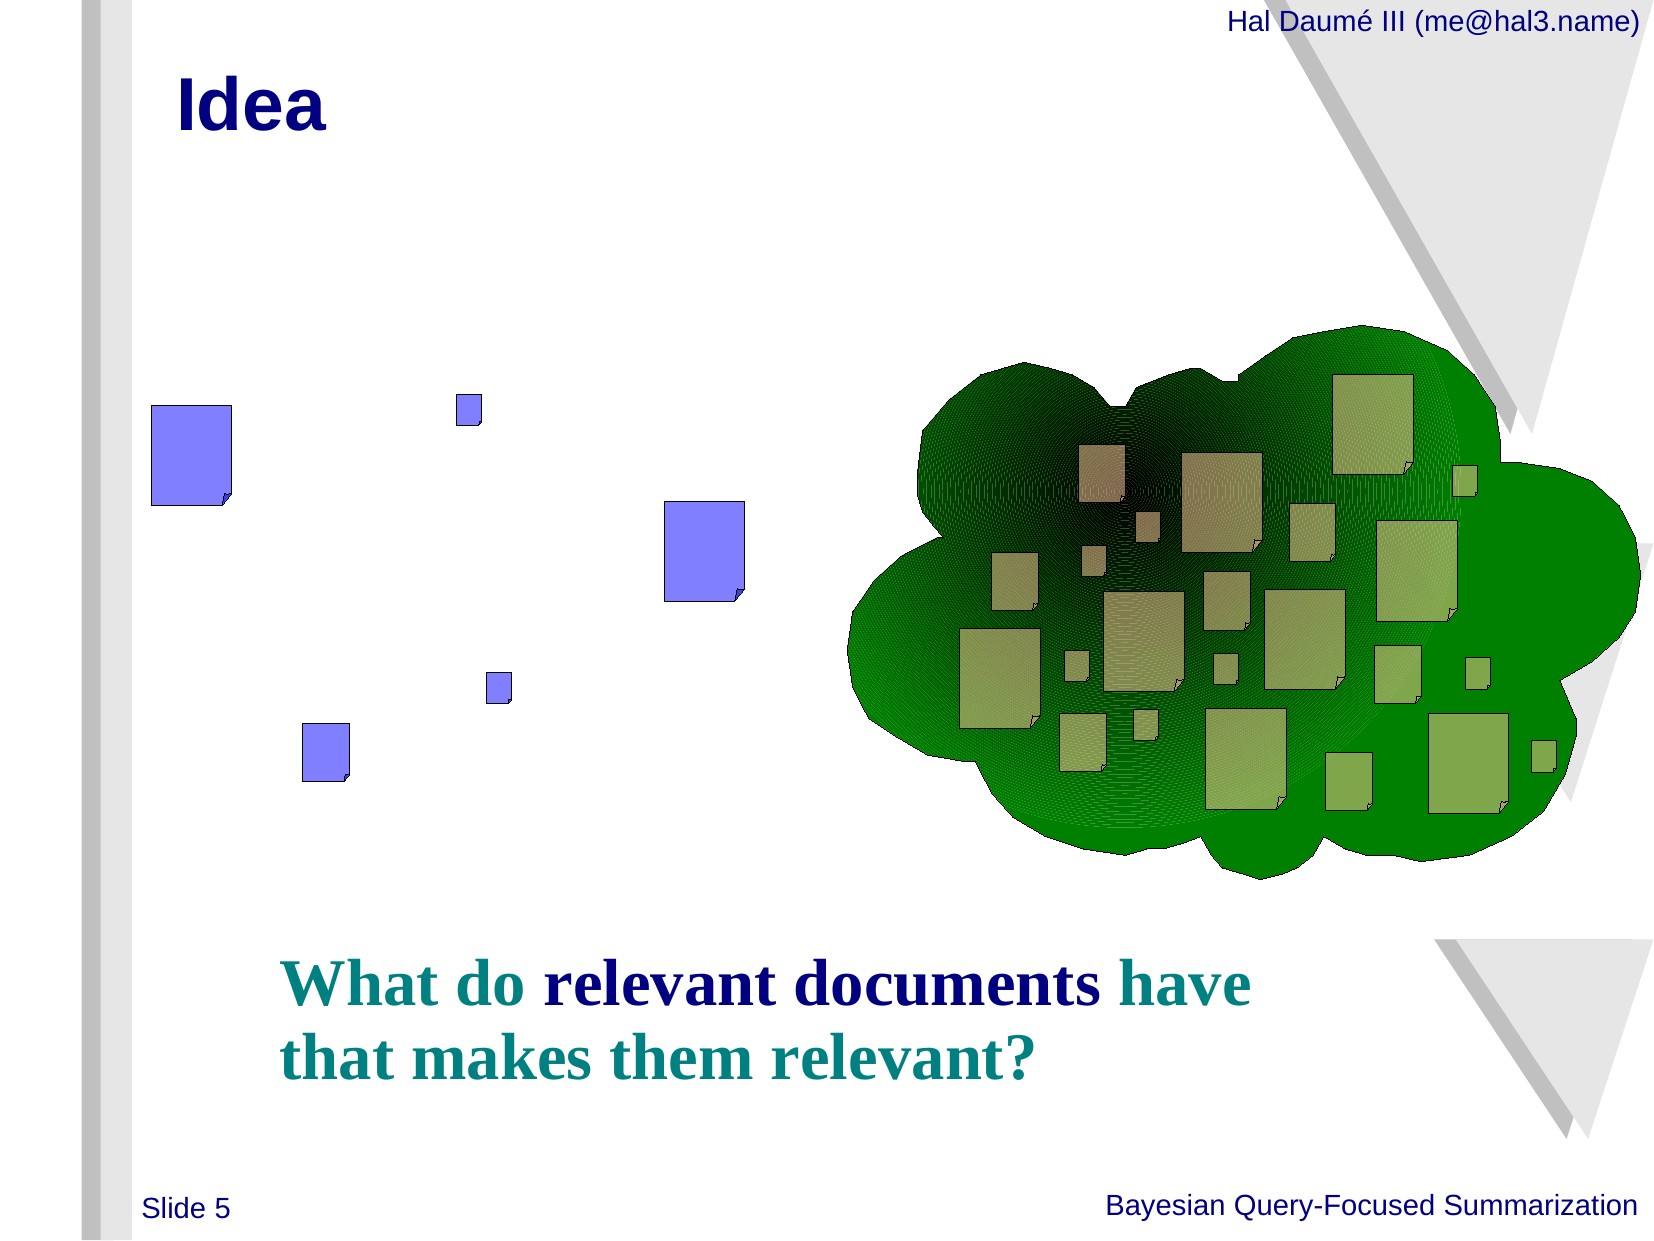

# Idea
What do relevant documents have
that makes them relevant?